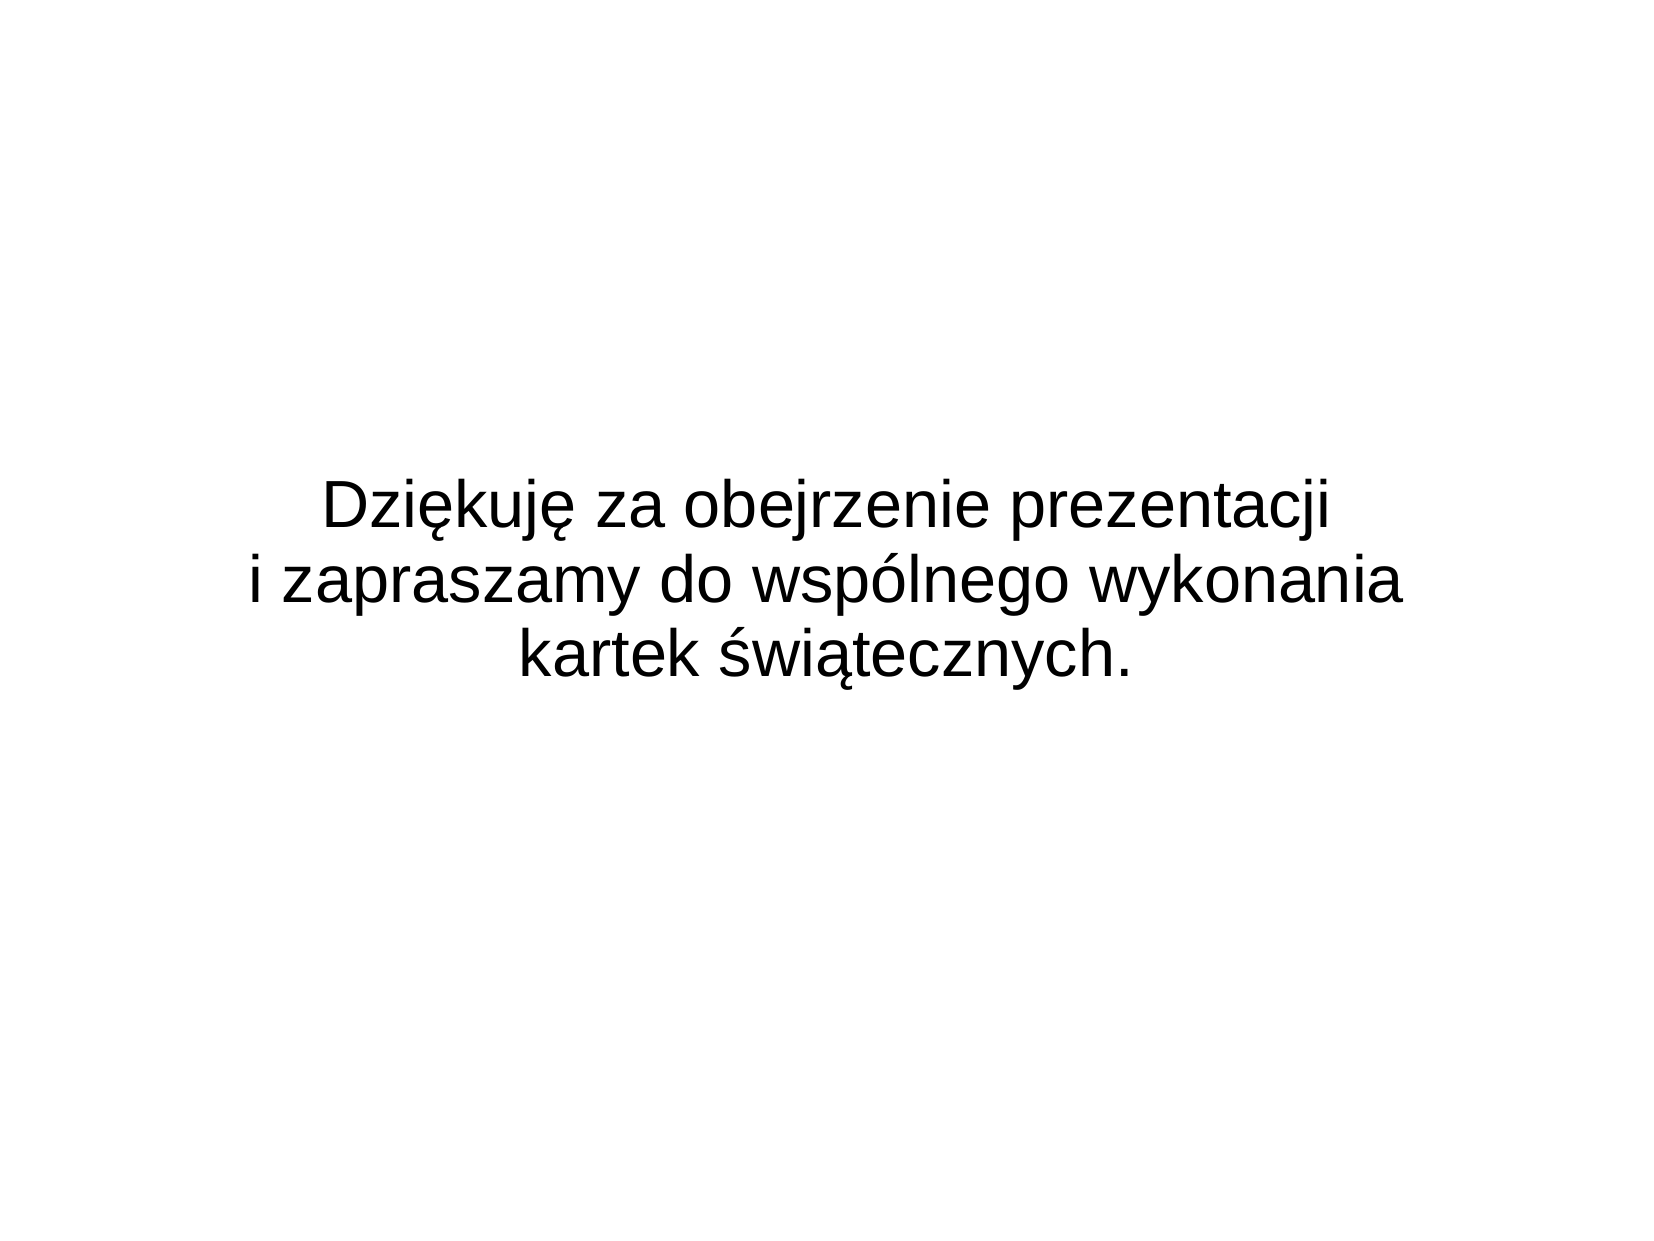

# Dziękuję za obejrzenie prezentacji
i zapraszamy do wspólnego wykonania
kartek świątecznych.